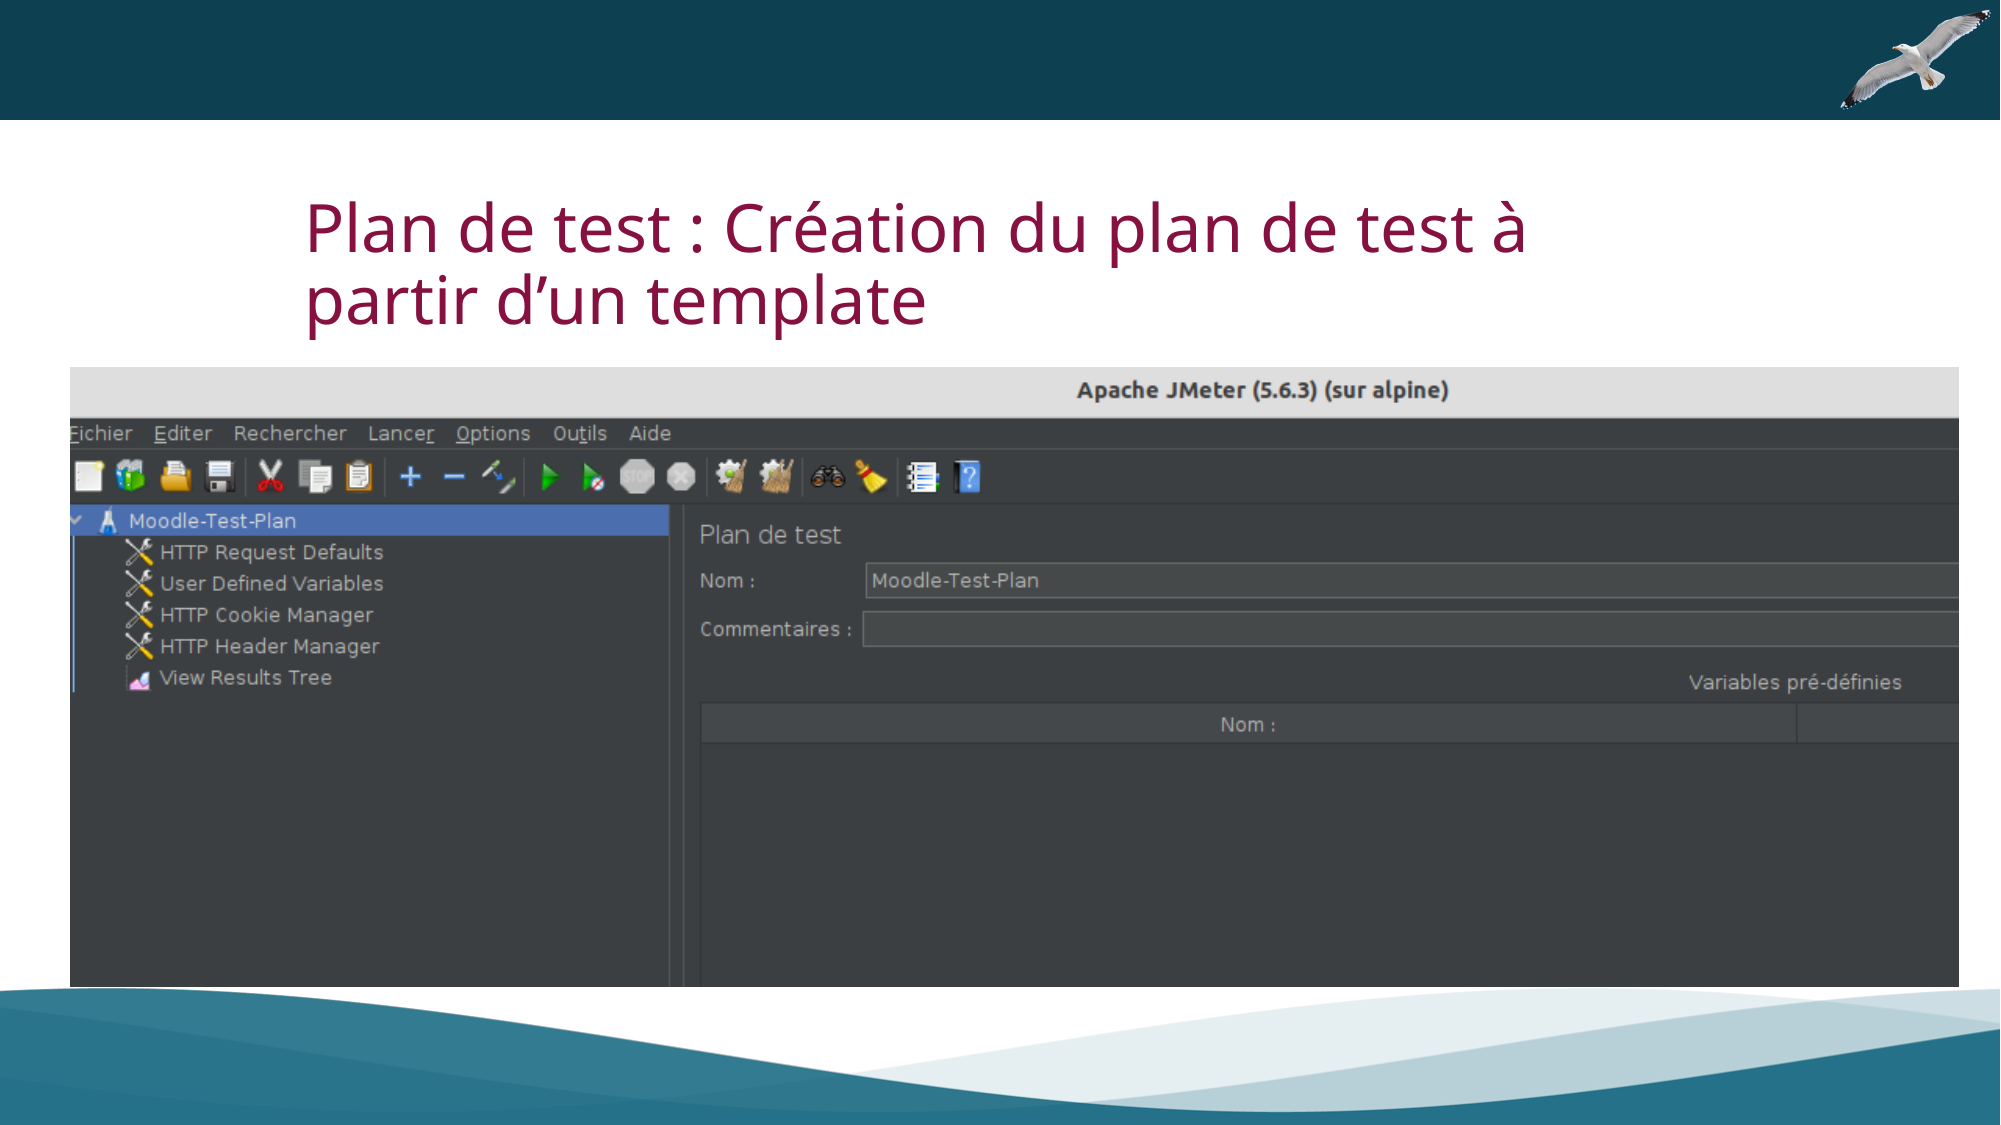

# Plan de test : Création du plan de test à partir d’un template